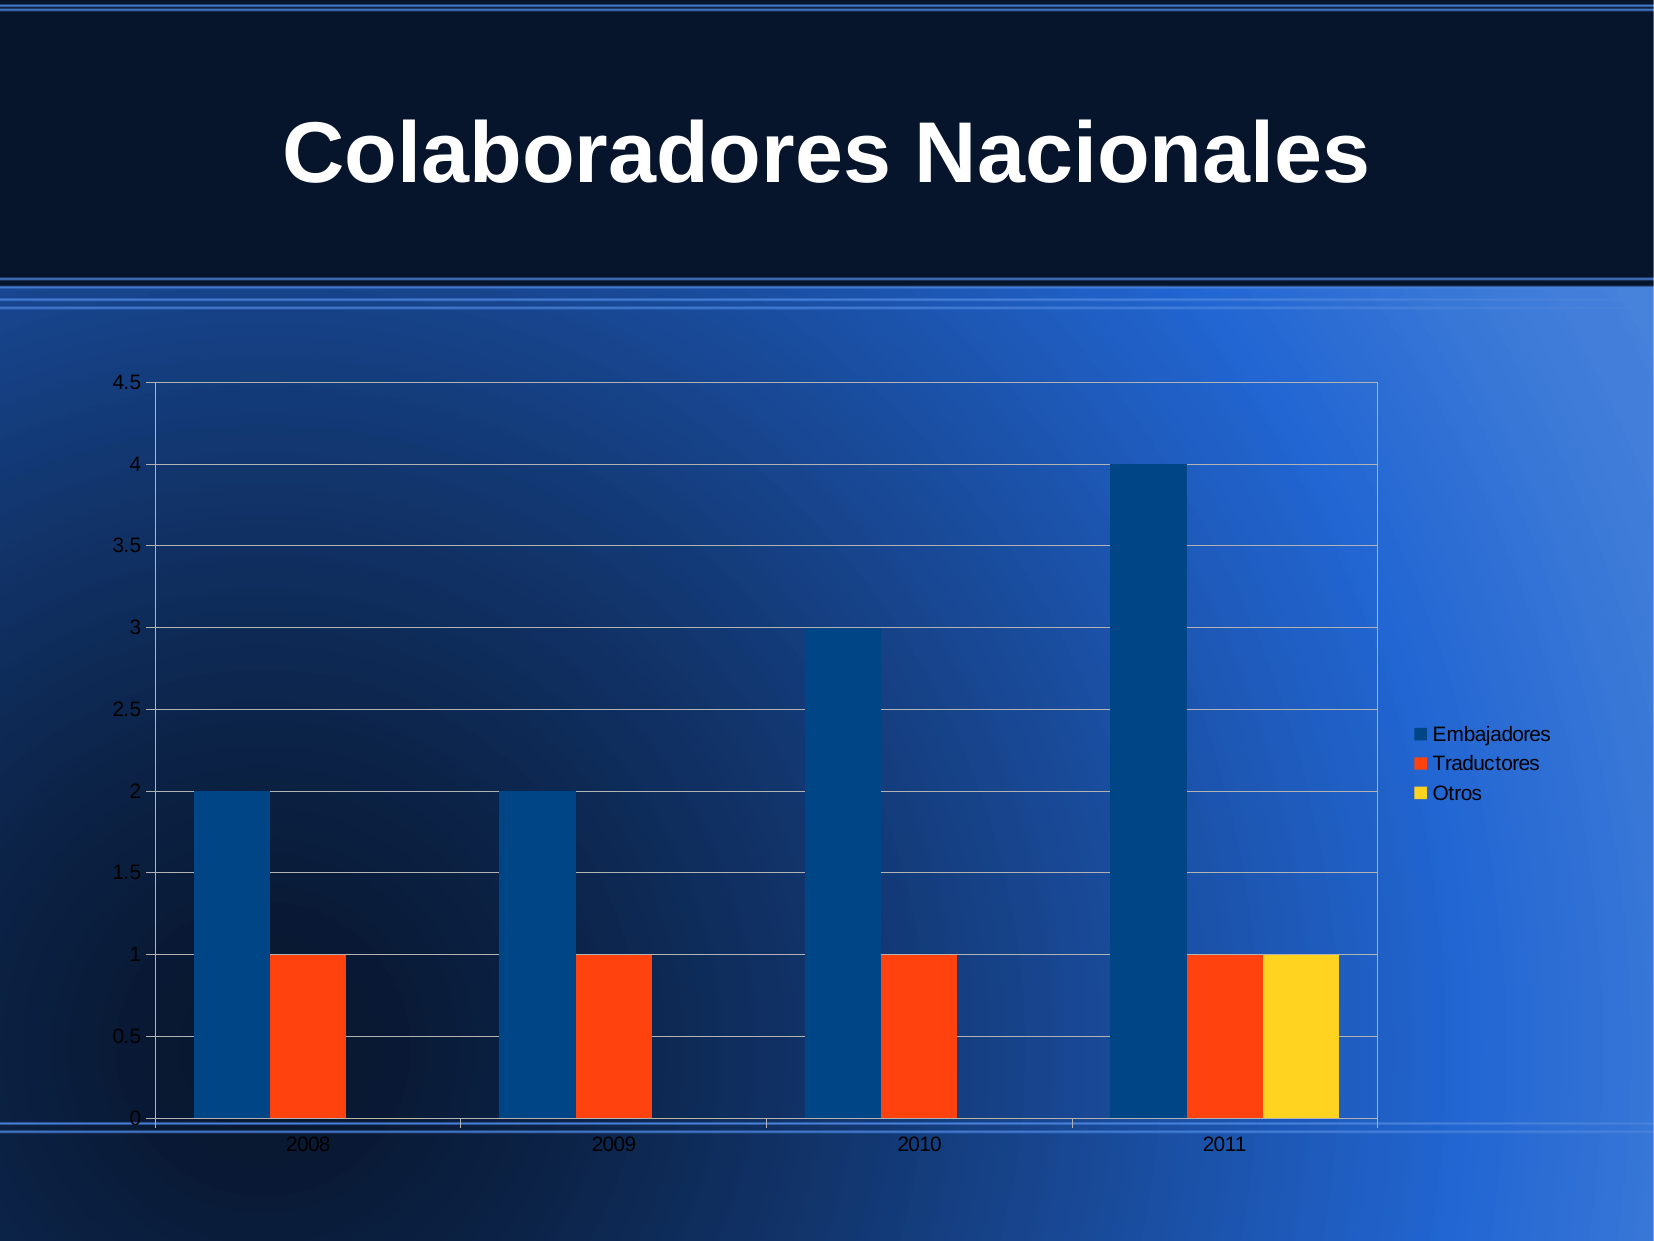

# Colaboradores Nacionales
### Chart
| Category | Embajadores | Traductores | Otros |
|---|---|---|---|
| 2008 | 2.0 | 1.0 | 0.0 |
| 2009 | 2.0 | 1.0 | 0.0 |
| 2010 | 3.0 | 1.0 | 0.0 |
| 2011 | 4.0 | 1.0 | 1.0 |